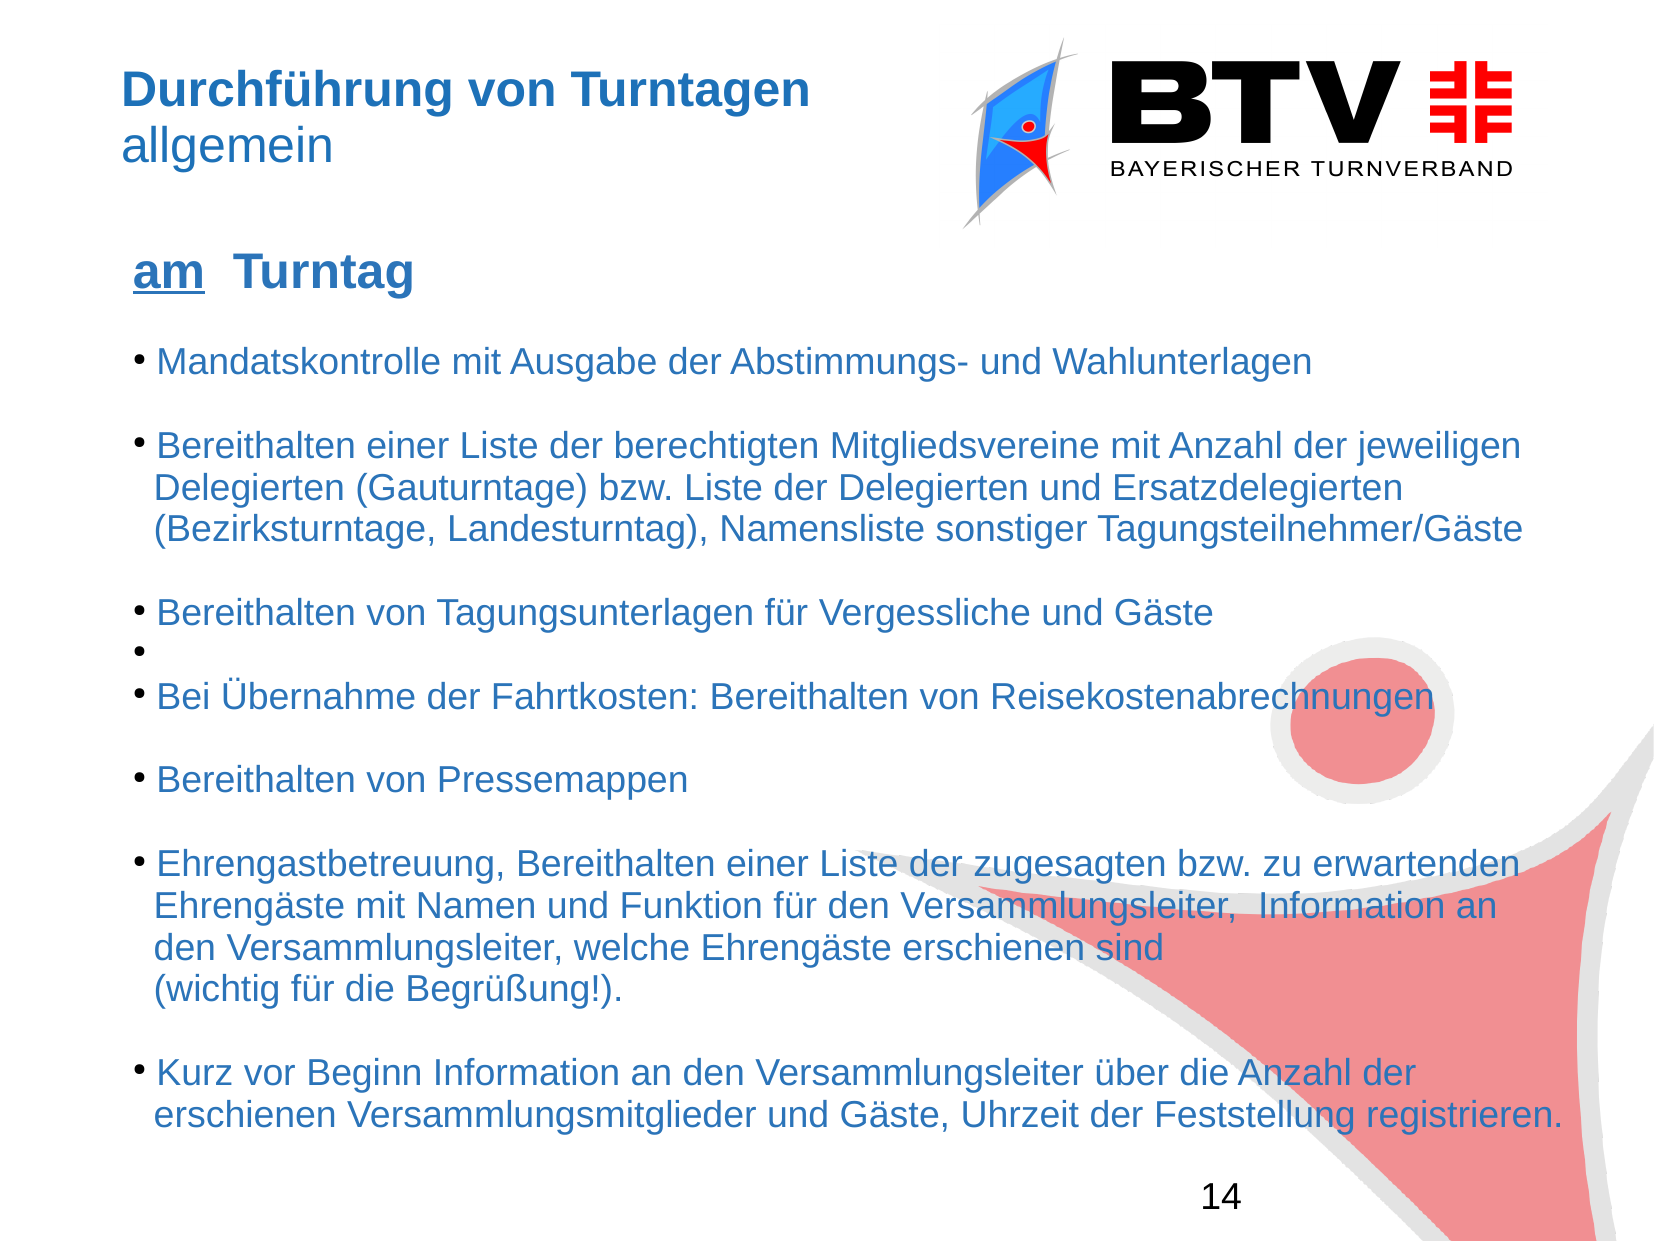

# Durchführung von Turntagen allgemein
am Turntag
 Mandatskontrolle mit Ausgabe der Abstimmungs- und Wahlunterlagen
 Bereithalten einer Liste der berechtigten Mitgliedsvereine mit Anzahl der jeweiligen
 Delegierten (Gauturntage) bzw. Liste der Delegierten und Ersatzdelegierten
 (Bezirksturntage, Landesturntag), Namensliste sonstiger Tagungsteilnehmer/Gäste
 Bereithalten von Tagungsunterlagen für Vergessliche und Gäste
 Bei Übernahme der Fahrtkosten: Bereithalten von Reisekostenabrechnungen
 Bereithalten von Pressemappen
 Ehrengastbetreuung, Bereithalten einer Liste der zugesagten bzw. zu erwartenden
 Ehrengäste mit Namen und Funktion für den Versammlungsleiter, Information an
 den Versammlungsleiter, welche Ehrengäste erschienen sind
 (wichtig für die Begrüßung!).
 Kurz vor Beginn Information an den Versammlungsleiter über die Anzahl der
 erschienen Versammlungsmitglieder und Gäste, Uhrzeit der Feststellung registrieren.